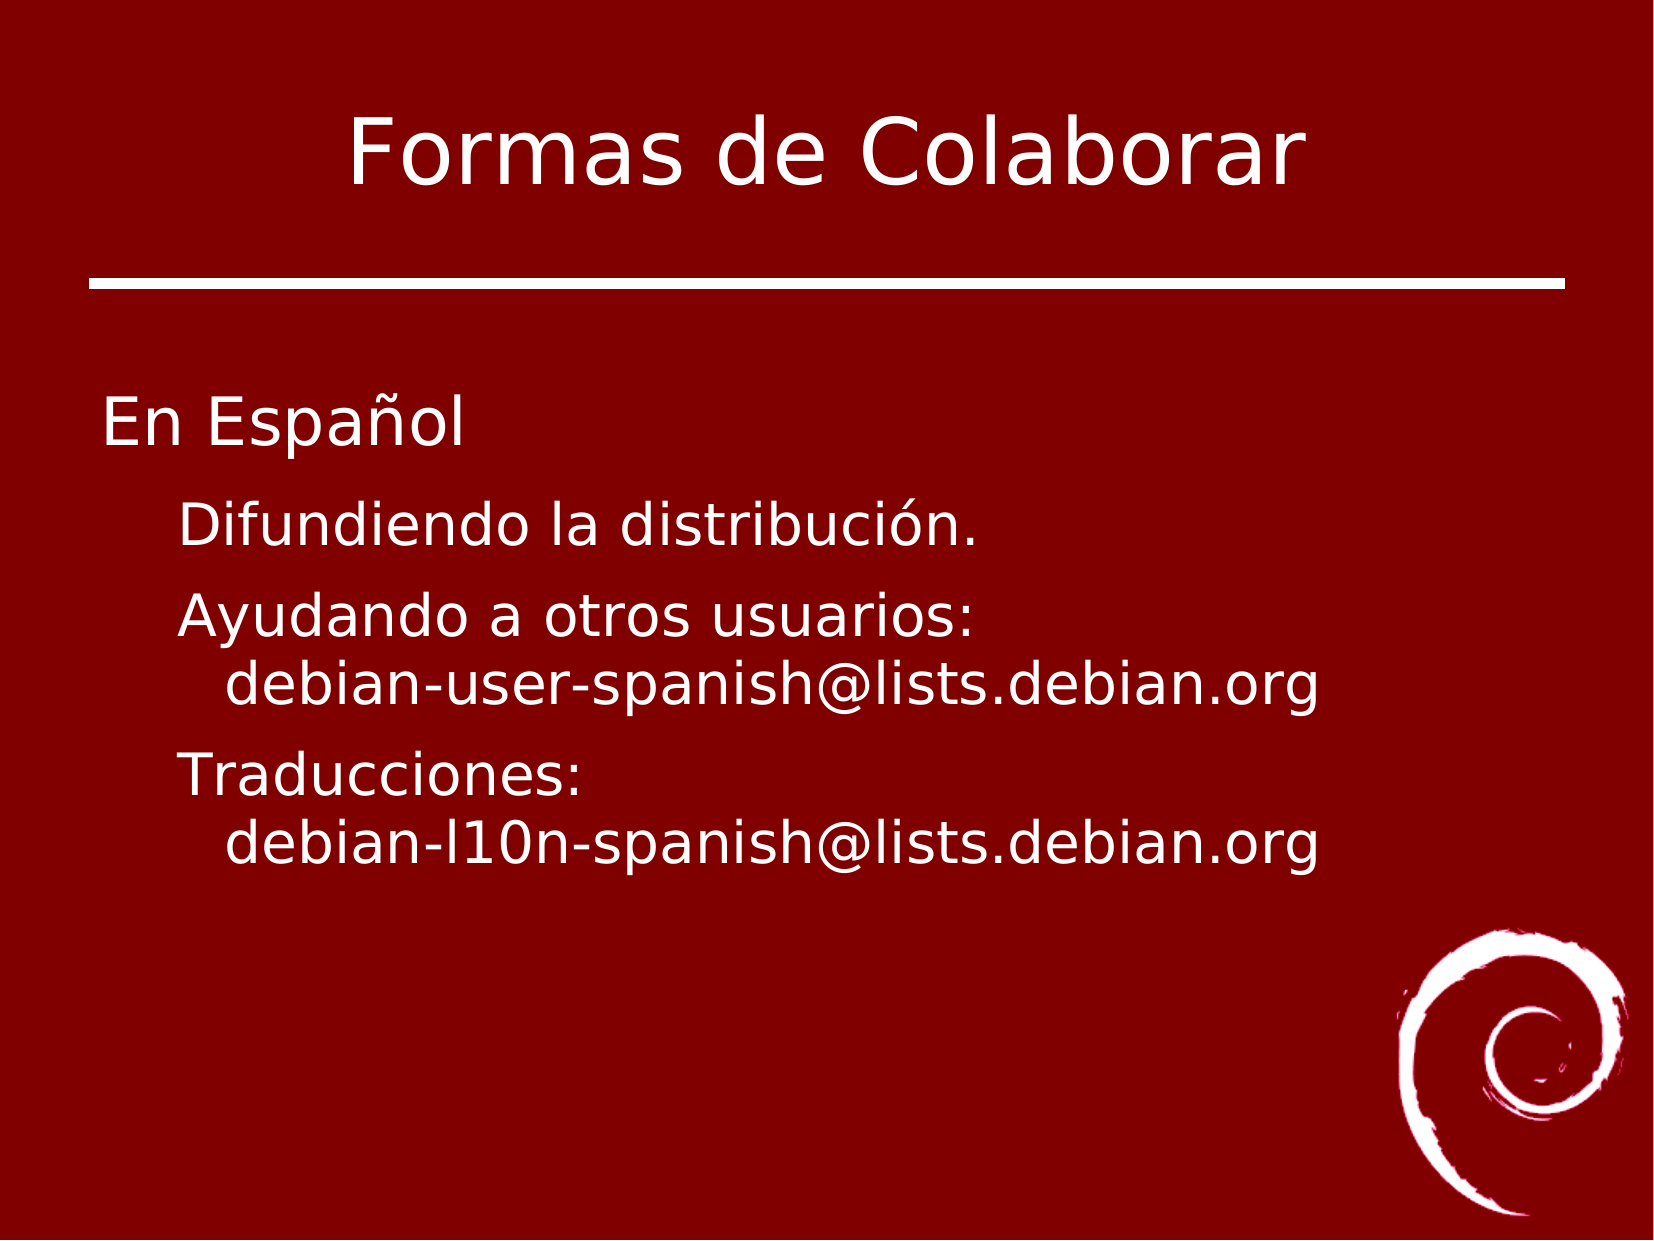

# Formas de Colaborar
En Español
Difundiendo la distribución.
Ayudando a otros usuarios:
debian-user-spanish@lists.debian.org
Traducciones:
debian-l10n-spanish@lists.debian.org